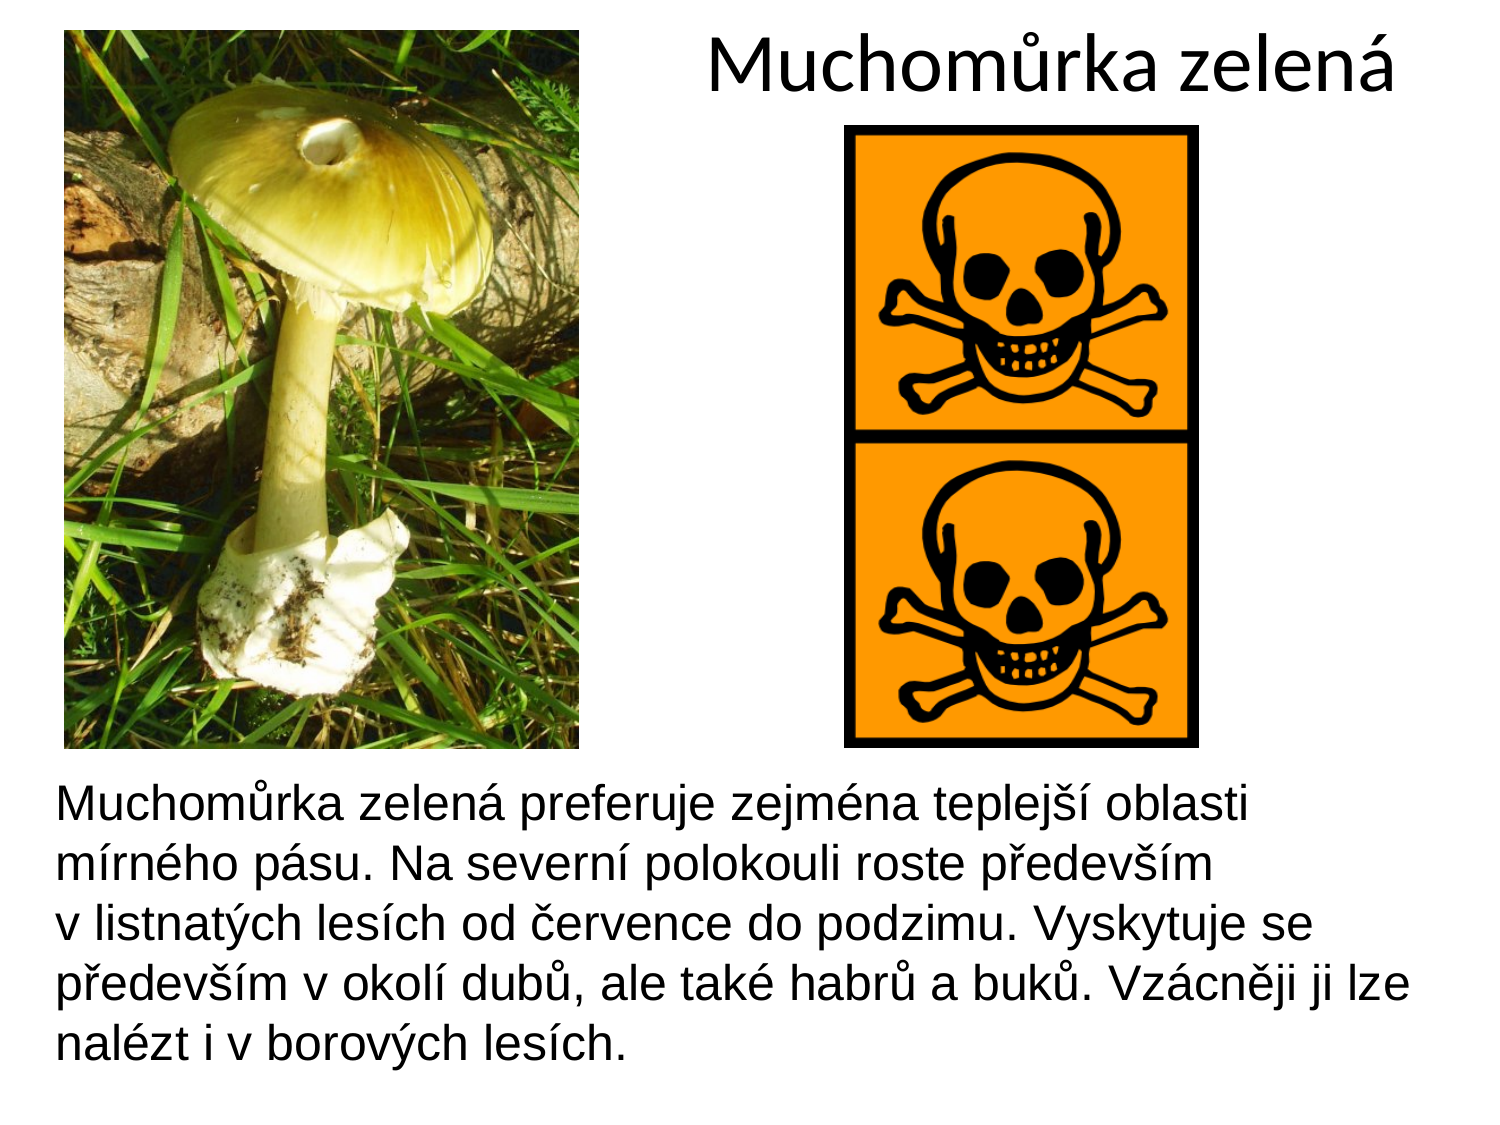

Muchomůrka zelená
Muchomůrka zelená preferuje zejména teplejší oblasti mírného pásu. Na severní polokouli roste především
v listnatých lesích od července do podzimu. Vyskytuje se především v okolí dubů, ale také habrů a buků. Vzácněji ji lze nalézt i v borových lesích.